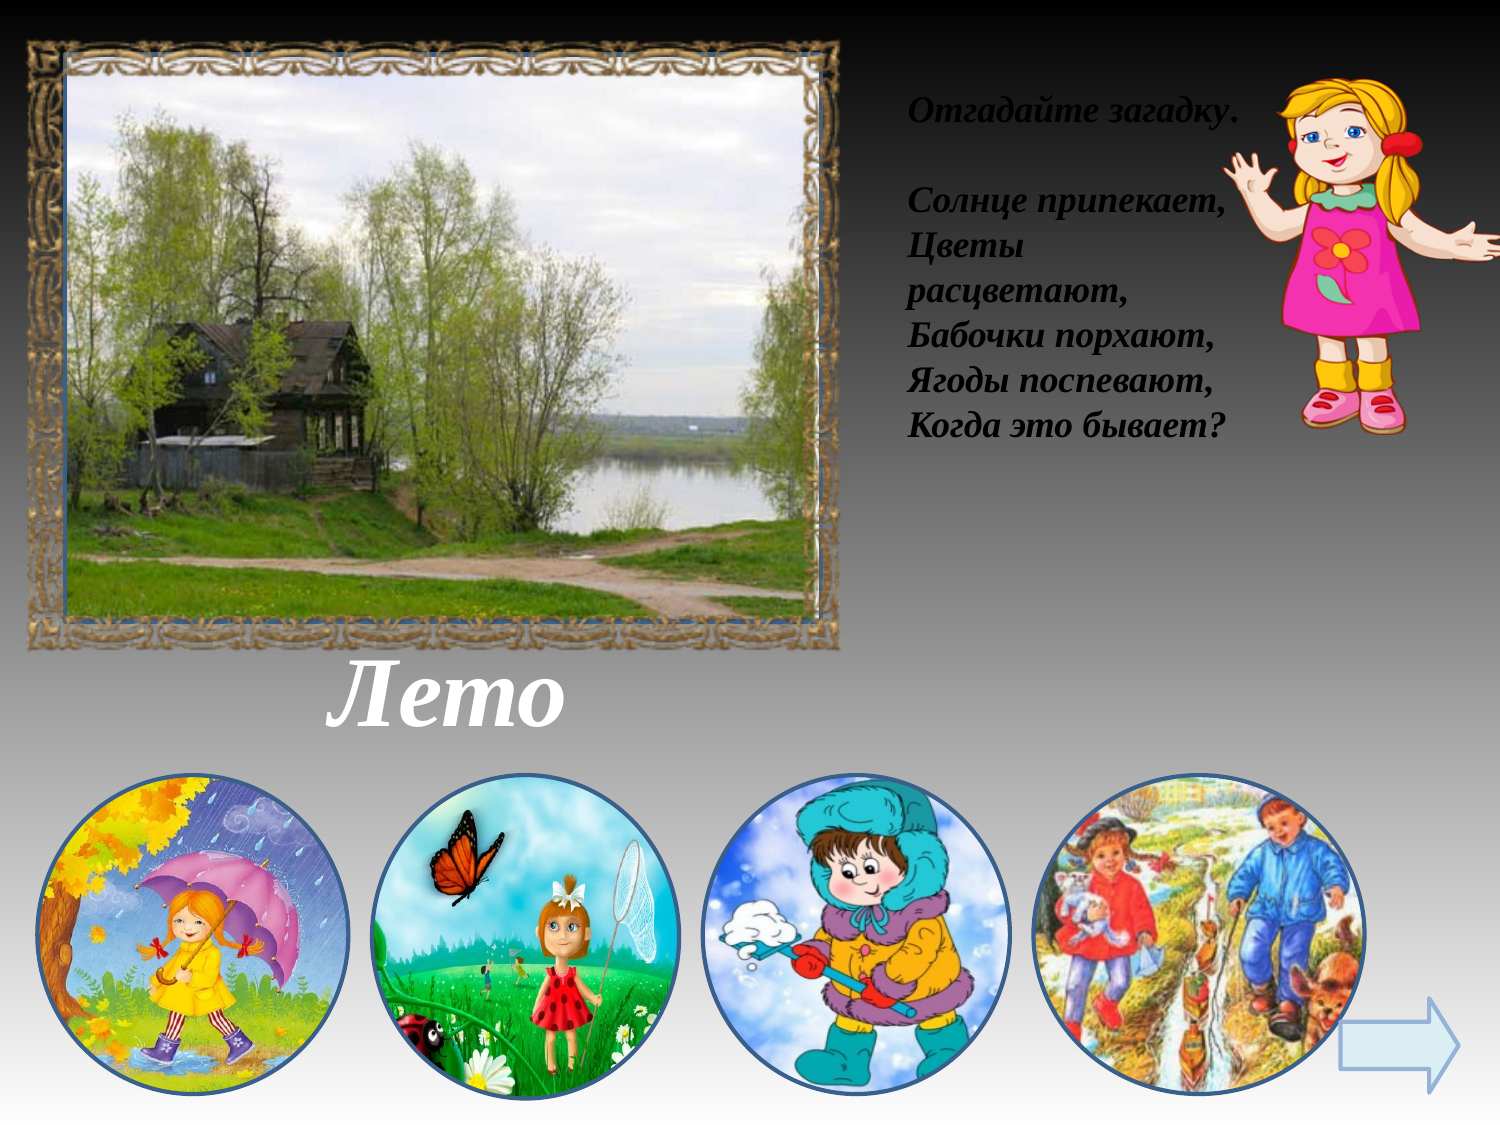

Отгадайте загадку.
Солнце припекает,
Цветы расцветают,
Бабочки порхают,
Ягоды поспевают,
Когда это бывает?
Лето